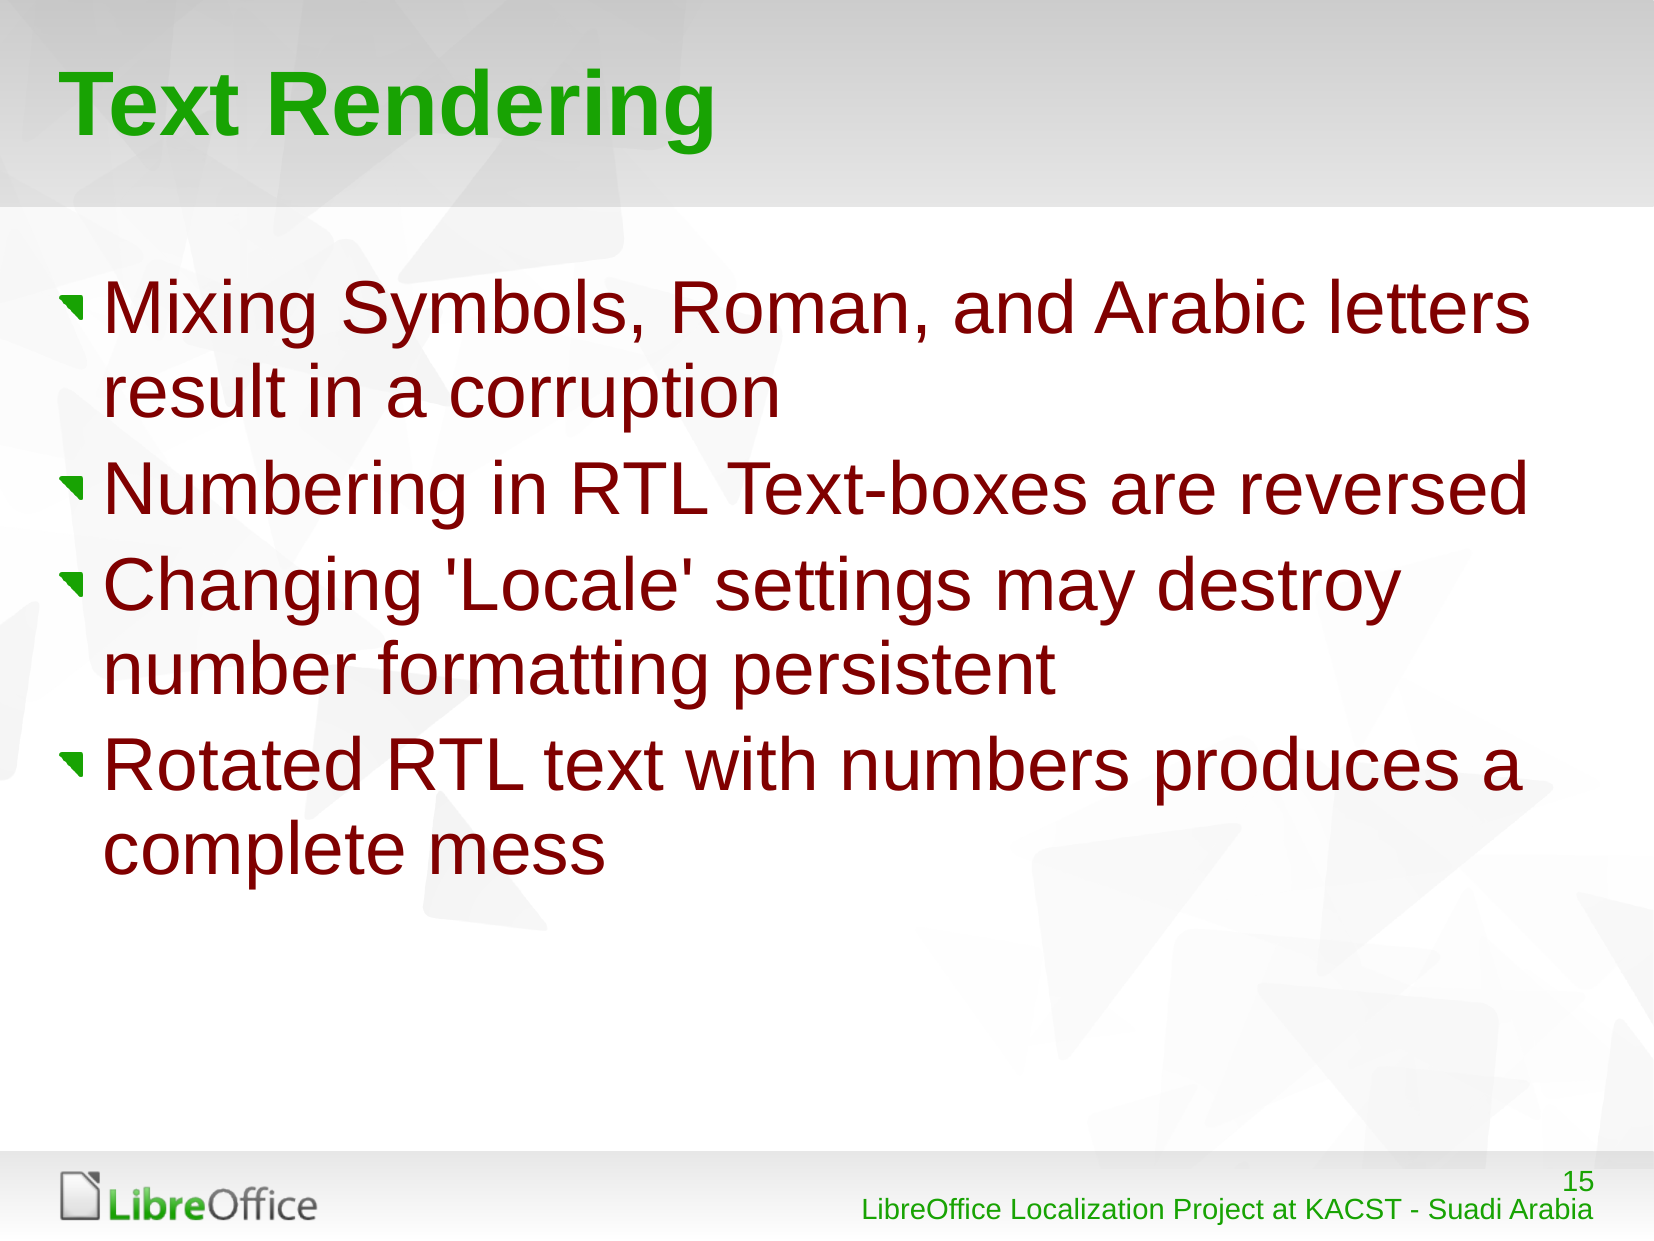

# Text Rendering
Mixing Symbols, Roman, and Arabic letters result in a corruption
Numbering in RTL Text-boxes are reversed
Changing 'Locale' settings may destroy number formatting persistent
Rotated RTL text with numbers produces a complete mess
15
LibreOffice Localization Project at KACST - Suadi Arabia